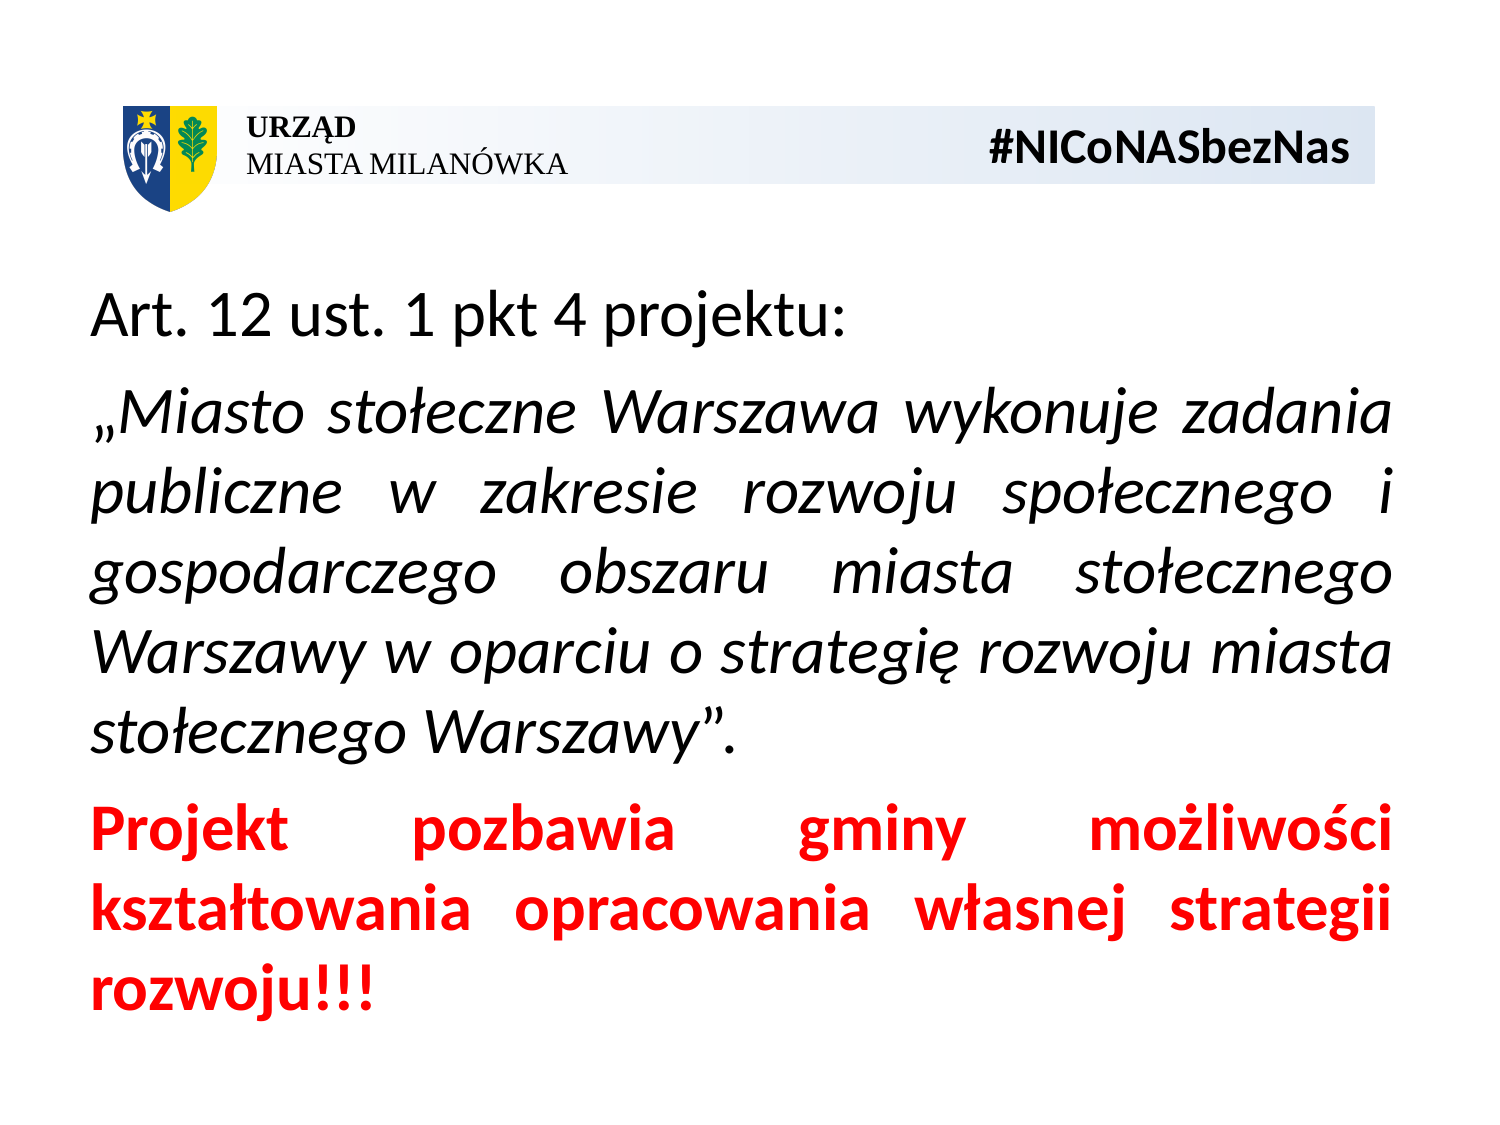

Urząd
Miasta Milanówka
#NICoNASbezNas
# Art. 12 ust. 1 pkt 4 projektu:
„Miasto stołeczne Warszawa wykonuje zadania publiczne w zakresie rozwoju społecznego i gospodarczego obszaru miasta stołecznego Warszawy w oparciu o strategię rozwoju miasta stołecznego Warszawy”.
Projekt pozbawia gminy możliwości kształtowania opracowania własnej strategii rozwoju!!!